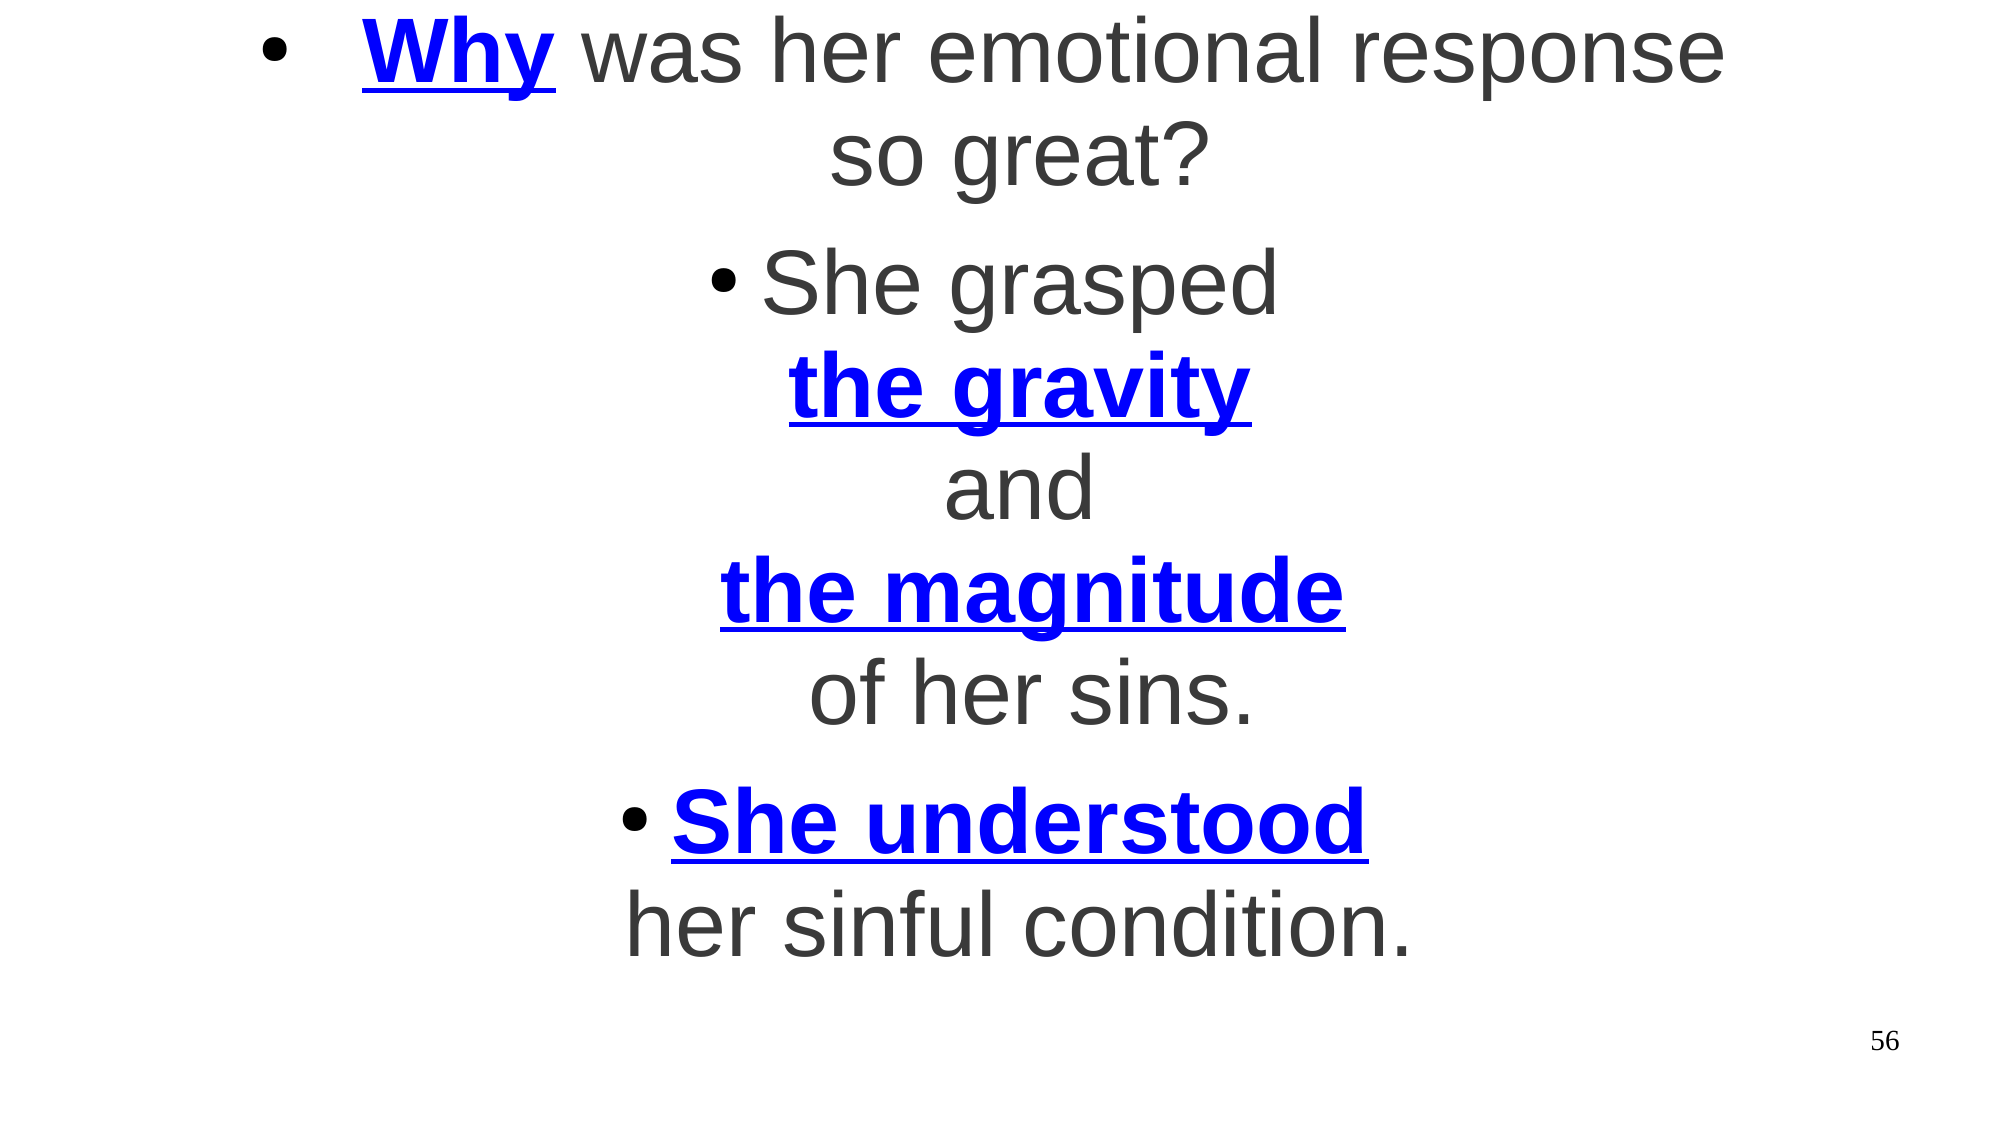

# Why was her emotional response so great?
She grasped
the gravity
and
the magnitude
 of her sins.
She understood
her sinful condition.
56